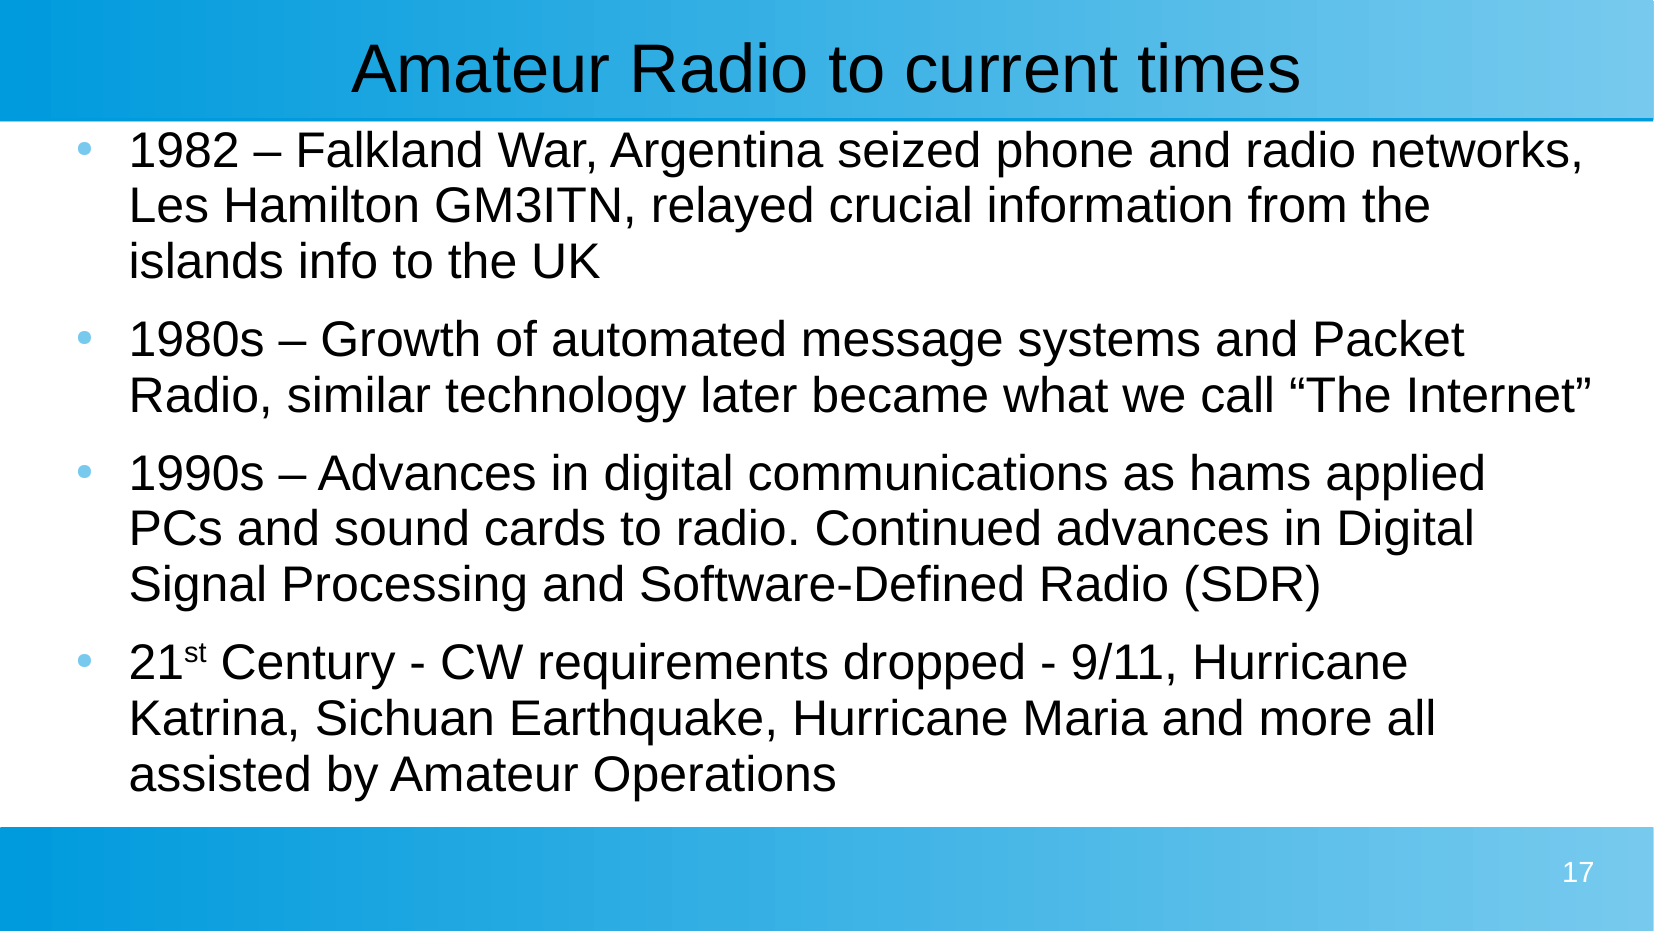

# Amateur Radio to current times
1982 – Falkland War, Argentina seized phone and radio networks, Les Hamilton GM3ITN, relayed crucial information from the islands info to the UK
1980s – Growth of automated message systems and Packet Radio, similar technology later became what we call “The Internet”
1990s – Advances in digital communications as hams applied PCs and sound cards to radio. Continued advances in Digital Signal Processing and Software-Defined Radio (SDR)
21st Century - CW requirements dropped - 9/11, Hurricane Katrina, Sichuan Earthquake, Hurricane Maria and more all assisted by Amateur Operations
17